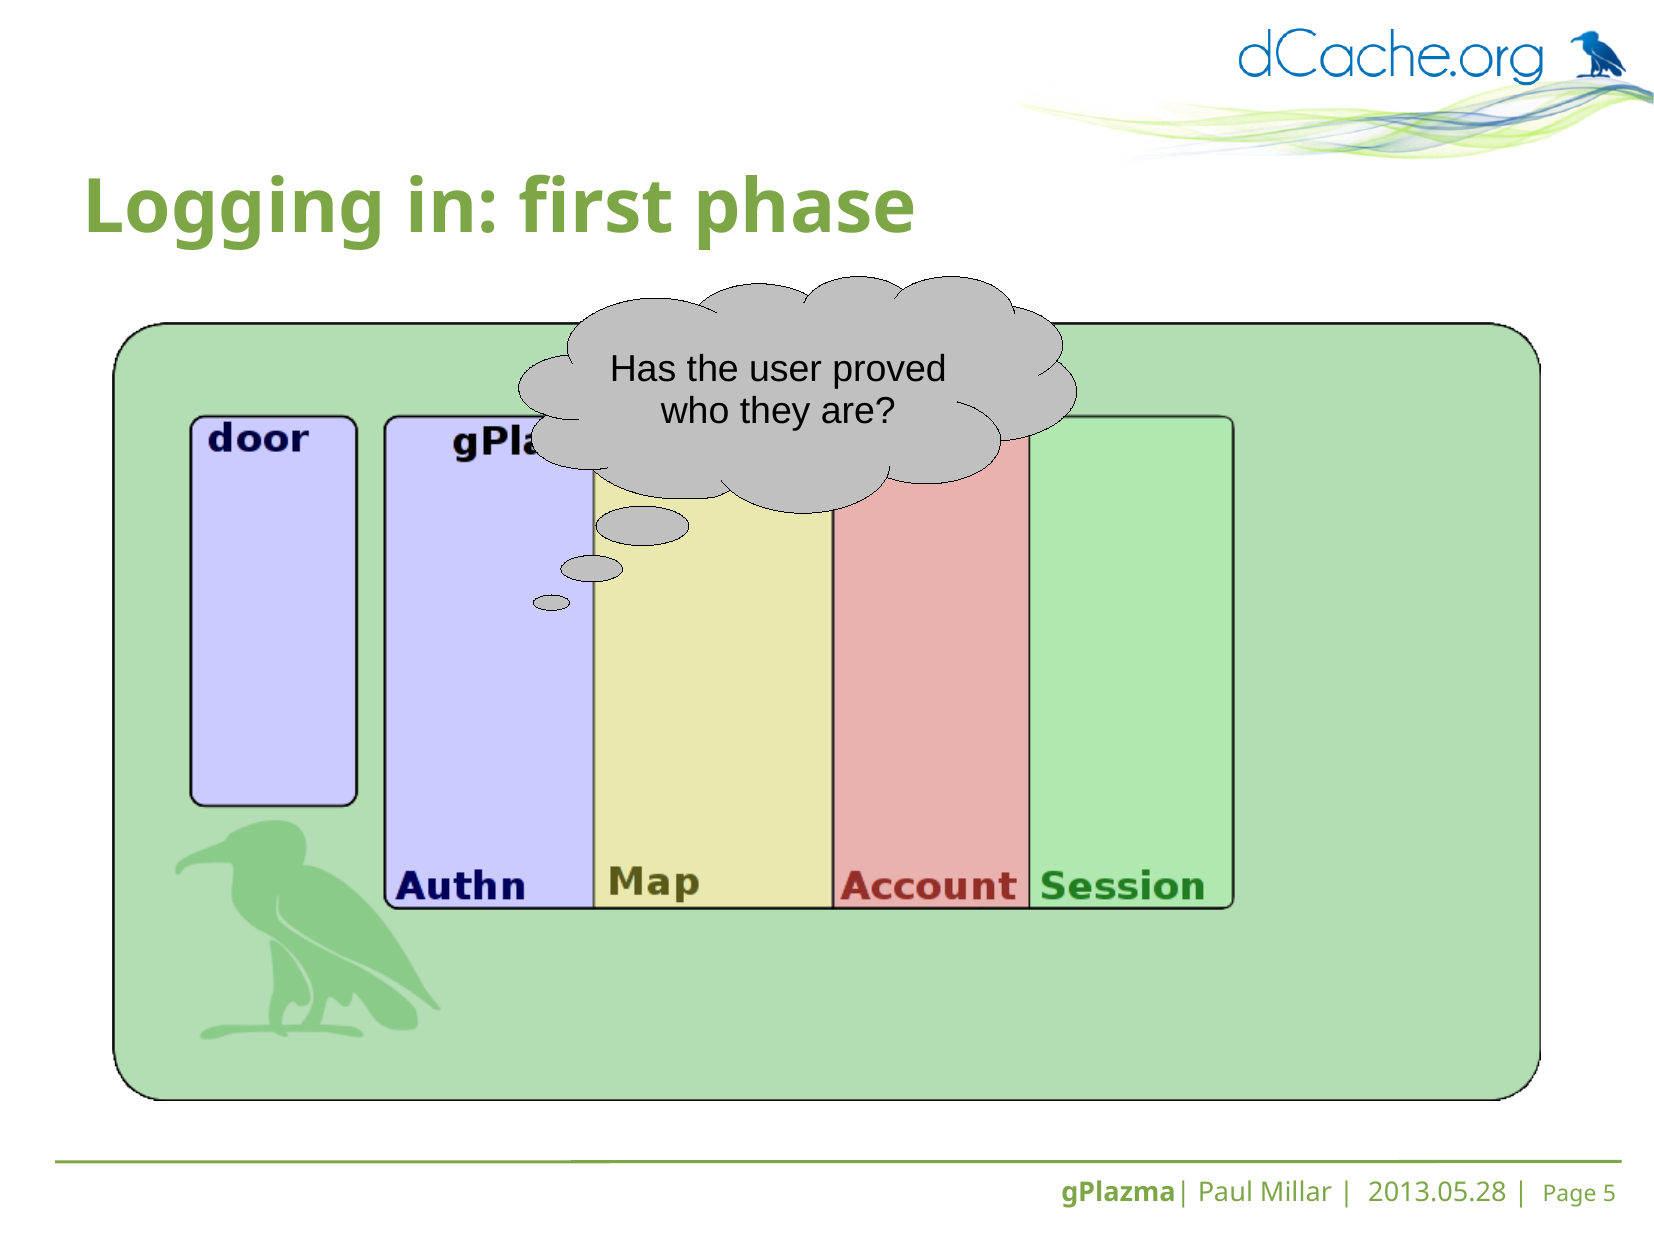

# Logging in: first phase
Has the user proved
who they are?
5